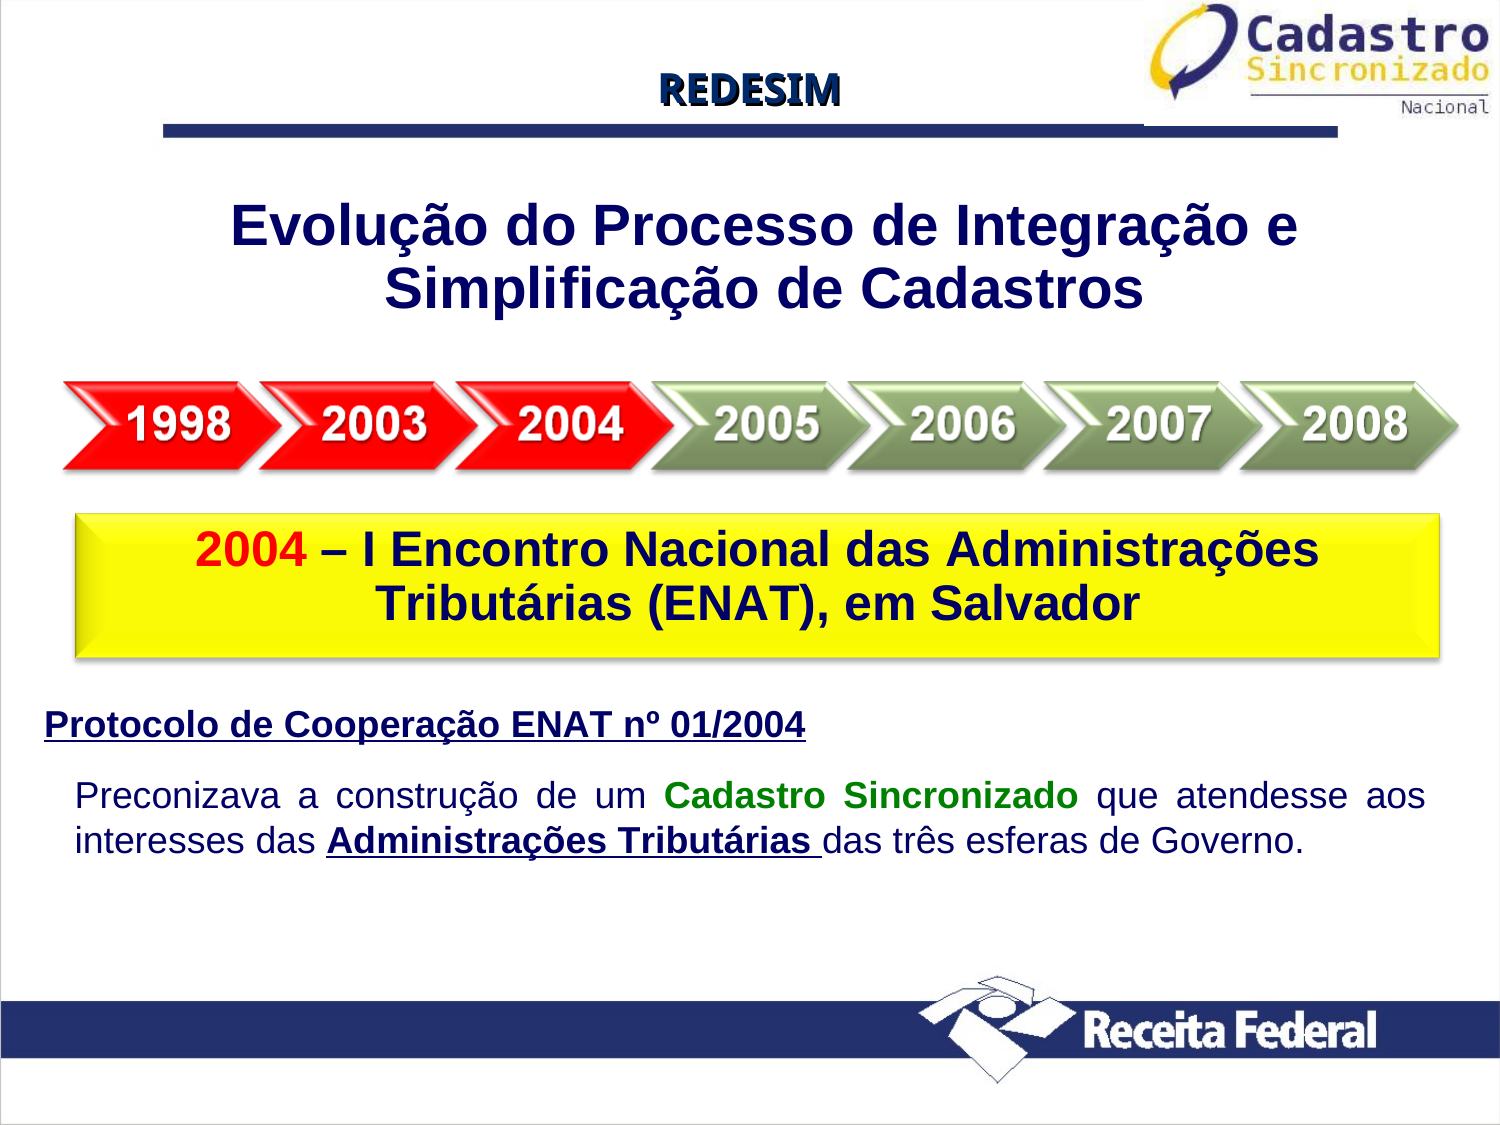

REDESIM
Evolução do Processo de Integração e Simplificação de Cadastros
2004 – I Encontro Nacional das Administrações Tributárias (ENAT), em Salvador
Protocolo de Cooperação ENAT nº 01/2004
Preconizava a construção de um Cadastro Sincronizado que atendesse aos interesses das Administrações Tributárias das três esferas de Governo.